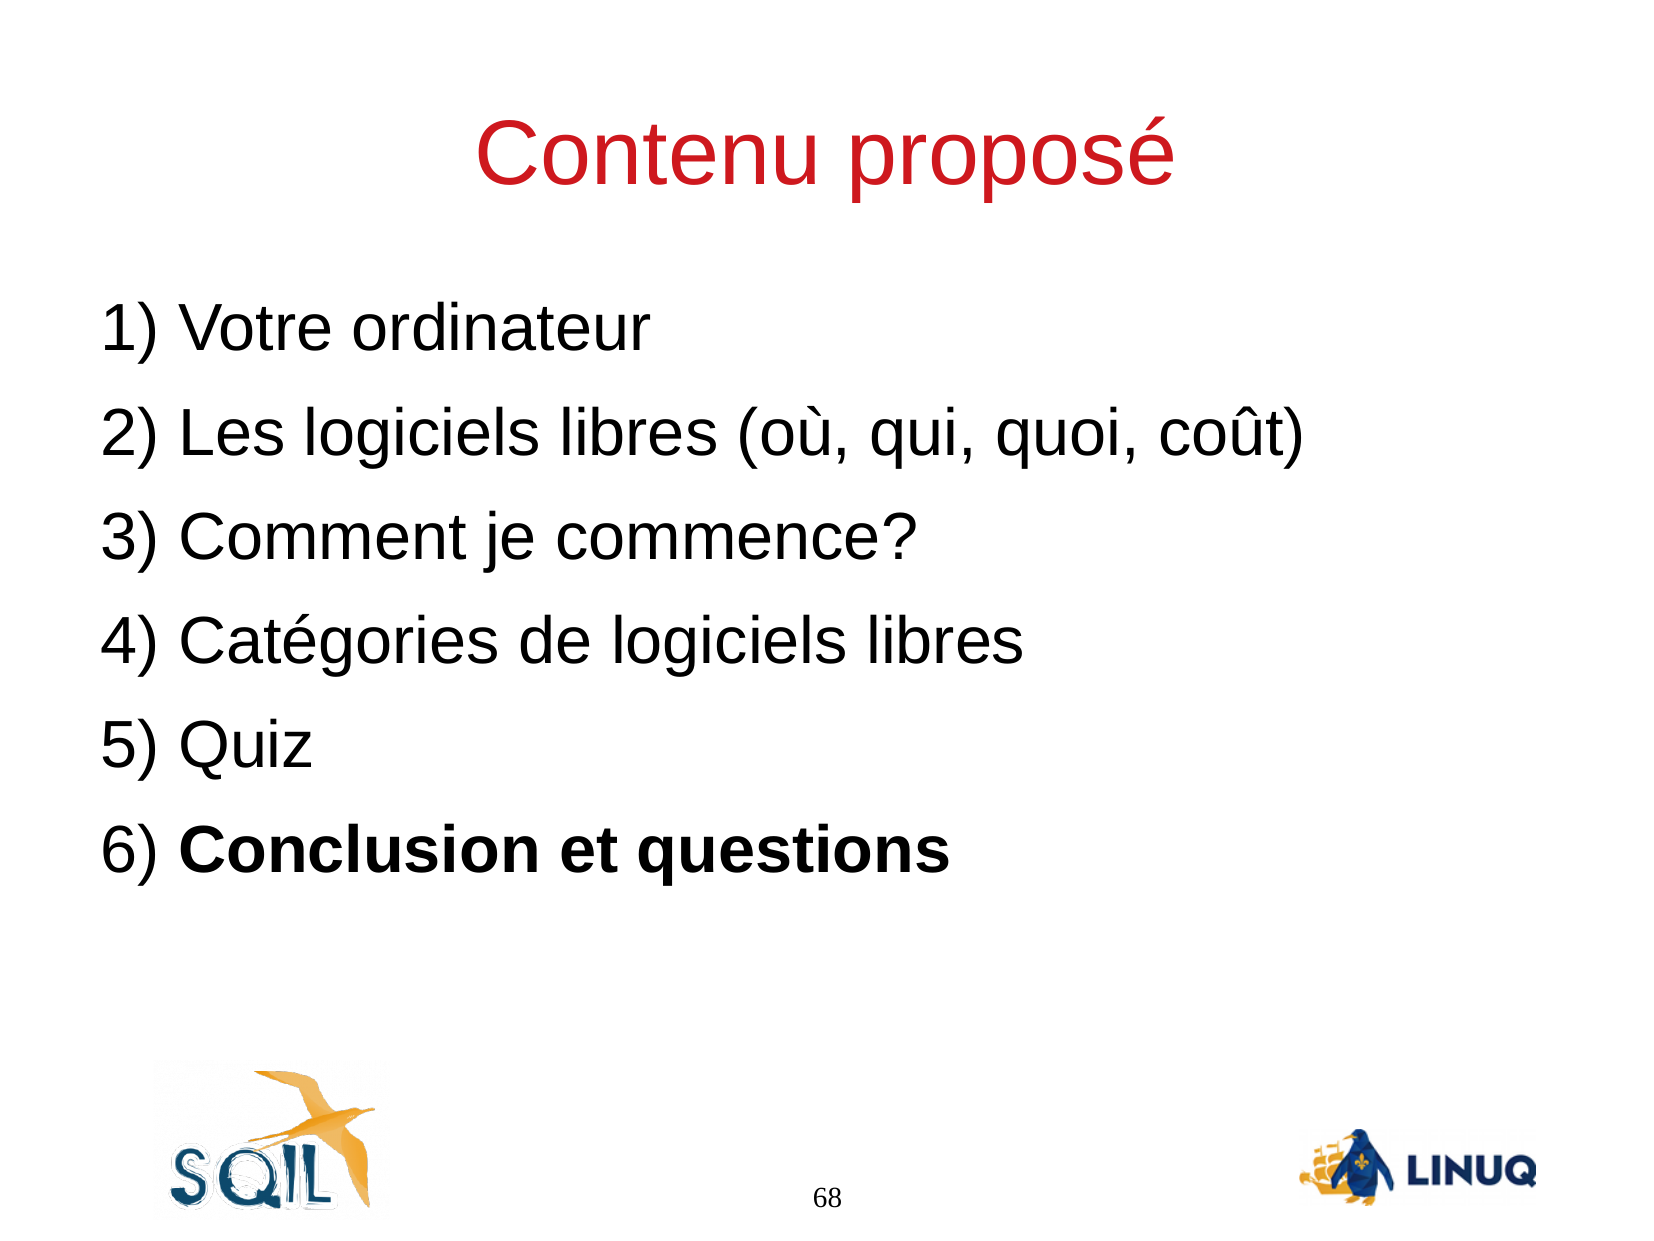

# Contenu proposé
 Votre ordinateur
 Les logiciels libres (où, qui, quoi, coût)
 Comment je commence?
 Catégories de logiciels libres
 Quiz
 Conclusion et questions